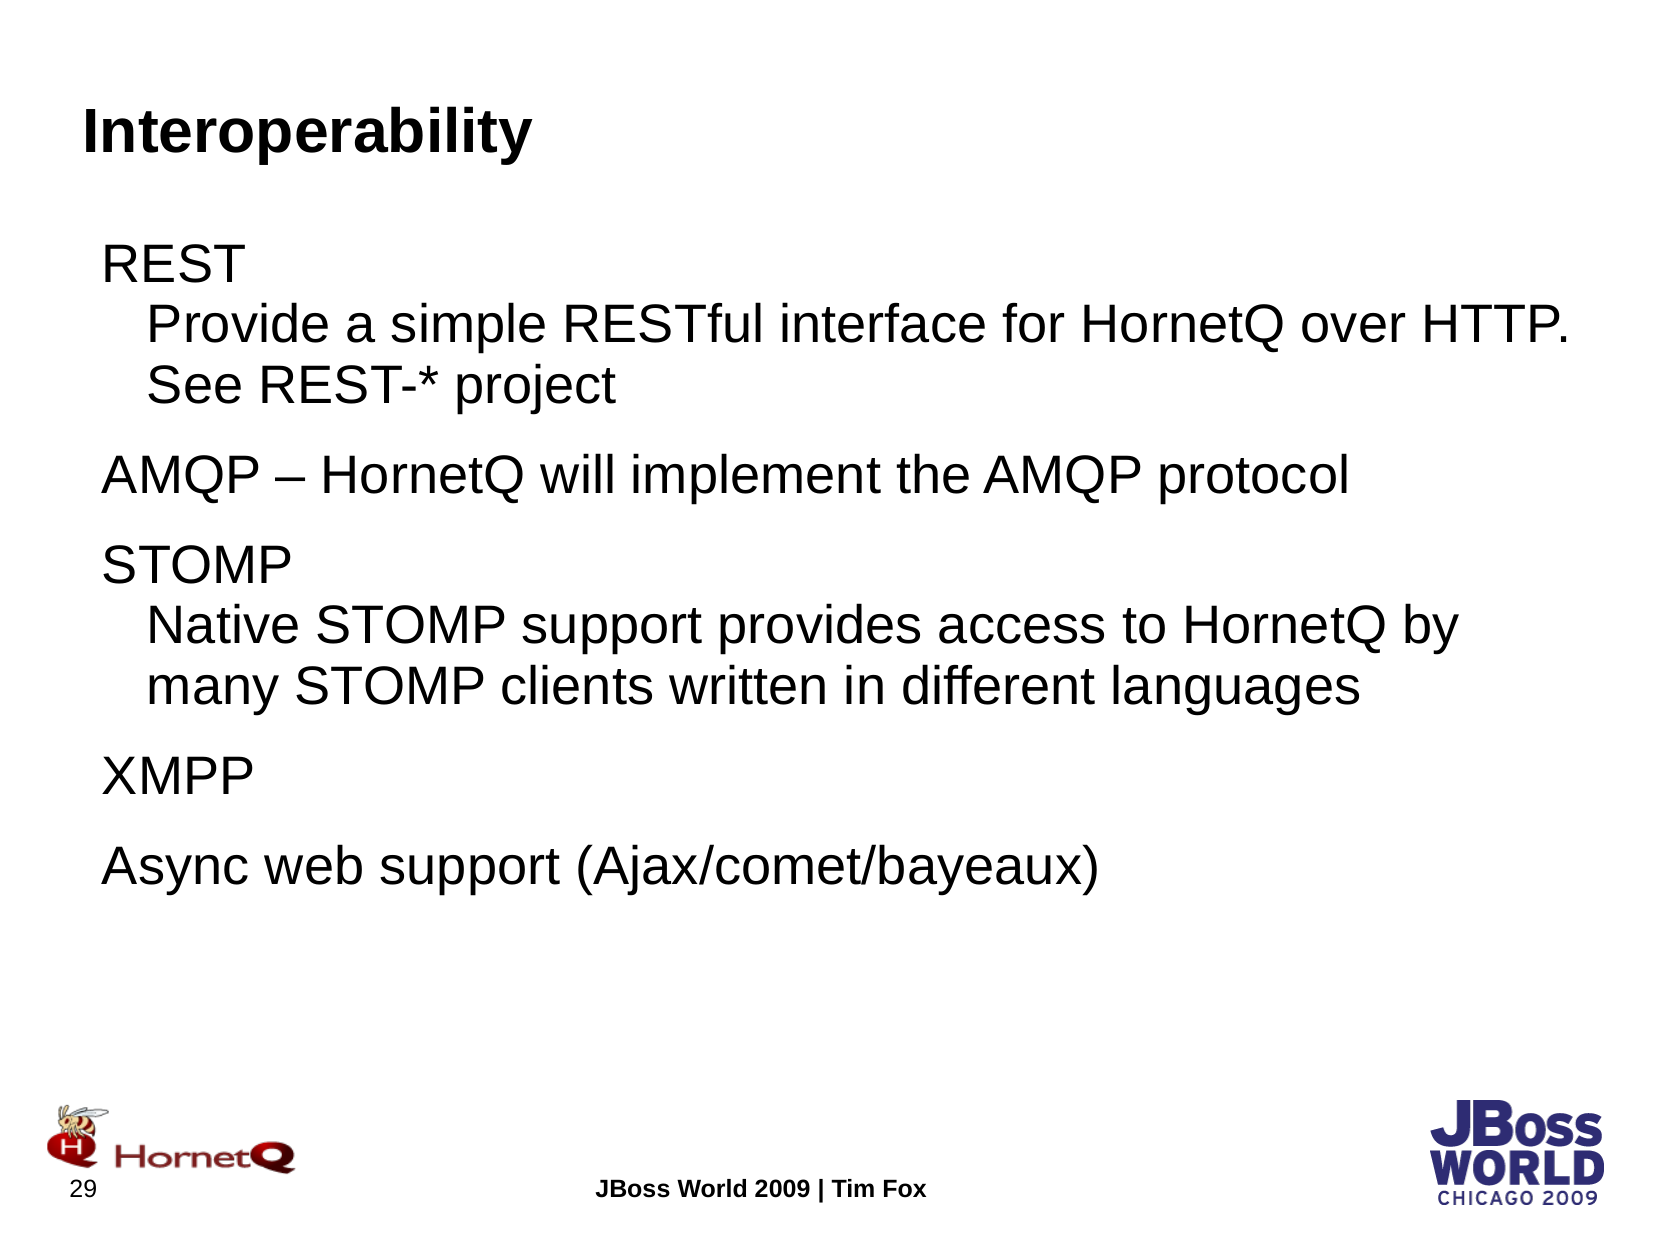

# Interoperability
REST
Provide a simple RESTful interface for HornetQ over HTTP. See REST-* project
AMQP – HornetQ will implement the AMQP protocol
STOMP
Native STOMP support provides access to HornetQ by many STOMP clients written in different languages
XMPP
Async web support (Ajax/comet/bayeaux)